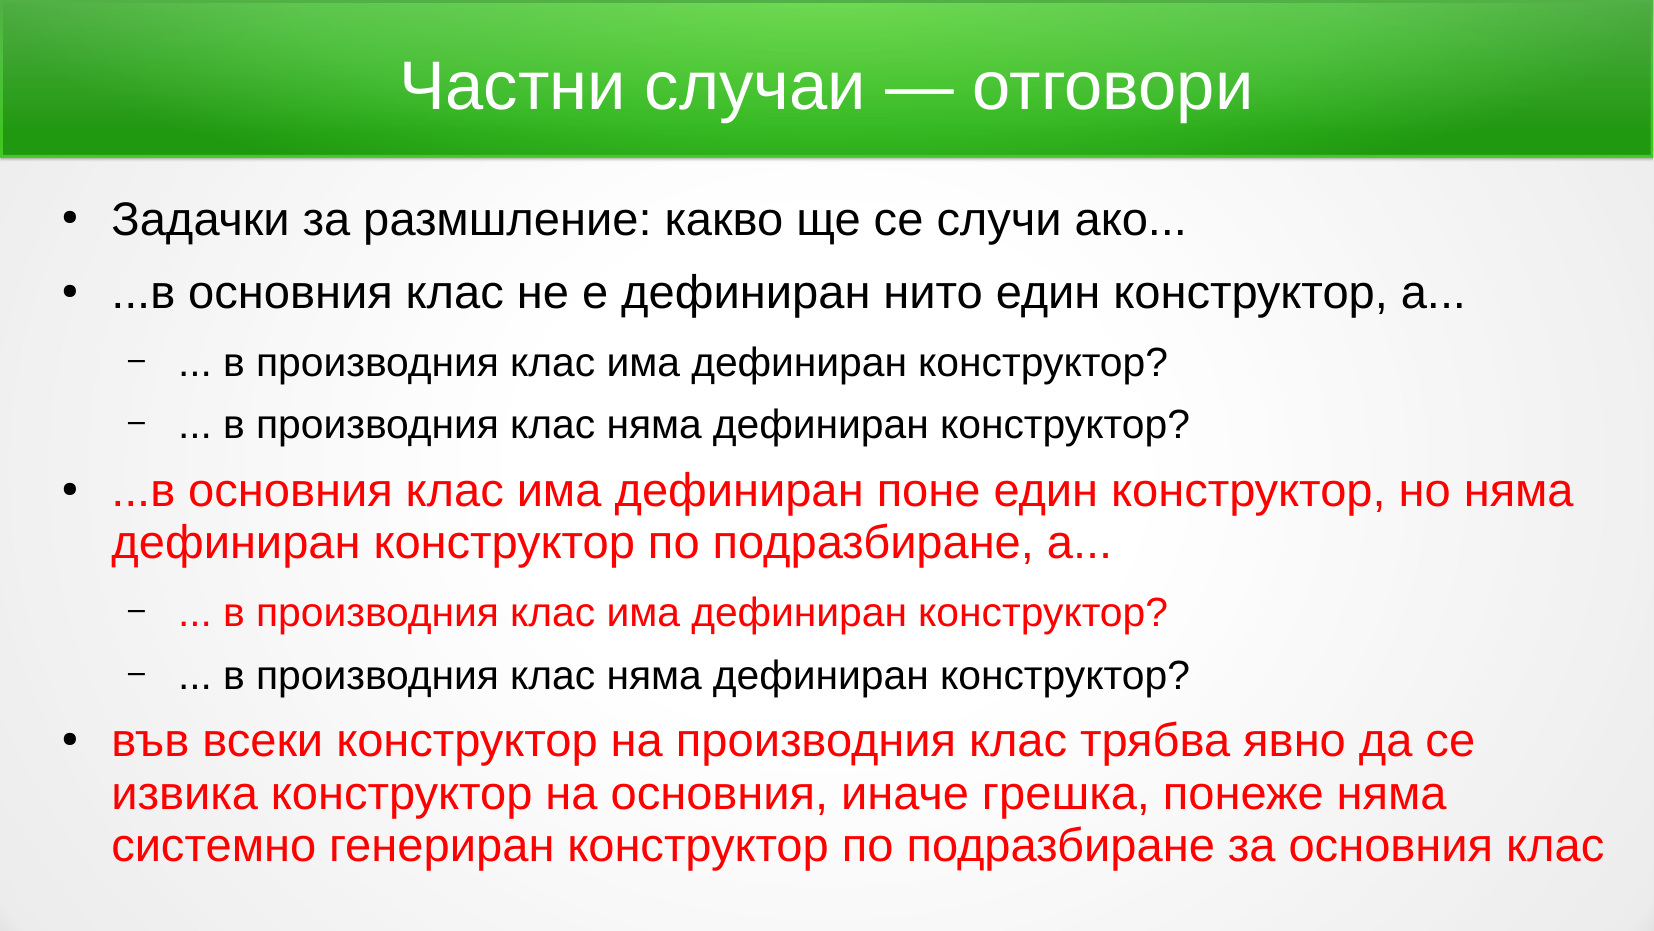

# Частни случаи — отговори
Задачки за размшление: какво ще се случи ако...
...в основния клас не е дефиниран нито един конструктор, а...
... в производния клас има дефиниран конструктор?
... в производния клас няма дефиниран конструктор?
...в основния клас има дефиниран поне един конструктор, но няма дефиниран конструктор по подразбиране, а...
... в производния клас има дефиниран конструктор?
... в производния клас няма дефиниран конструктор?
във всеки конструктор на производния клас трябва явно да се извика конструктор на основния, иначе грешка, понеже няма системно генериран конструктор по подразбиране за основния клас